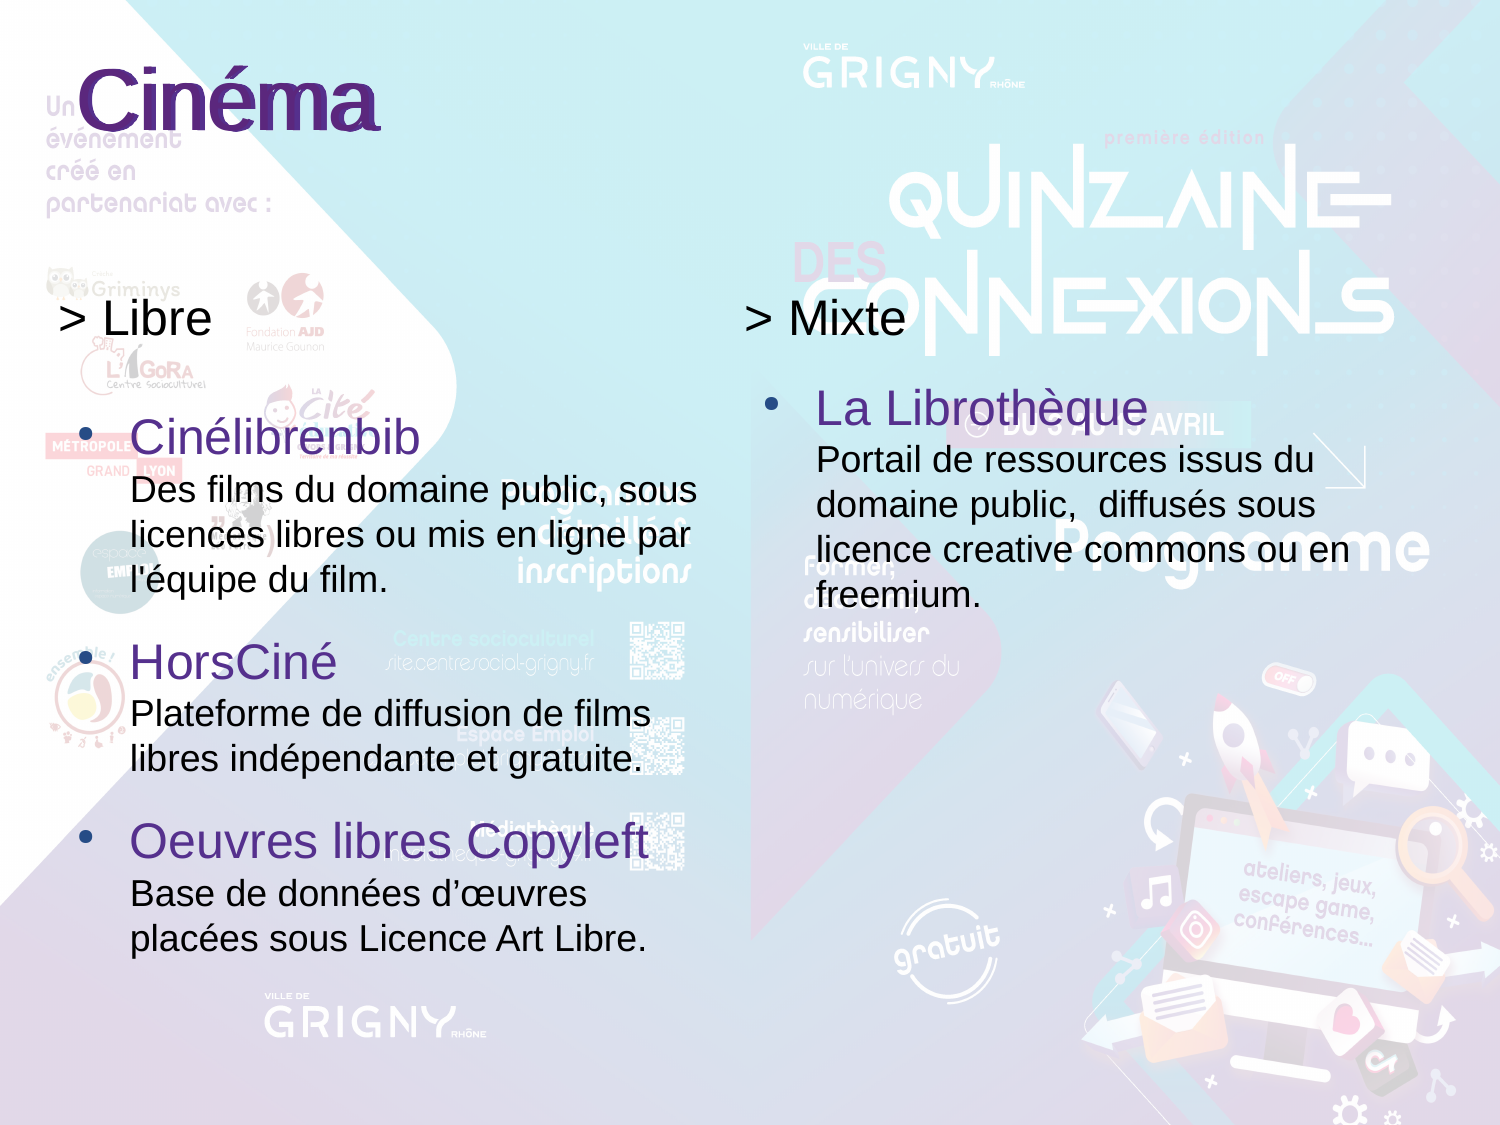

# Cinéma
> Libre
Cinélibrenbib
Des films du domaine public, sous licences libres ou mis en ligne par l'équipe du film.
HorsCiné
Plateforme de diffusion de films libres indépendante et gratuite.
Oeuvres libres Copyleft
Base de données d’œuvres placées sous Licence Art Libre.
> Mixte
La Librothèque
Portail de ressources issus du domaine public, diffusés sous licence creative commons ou en freemium.